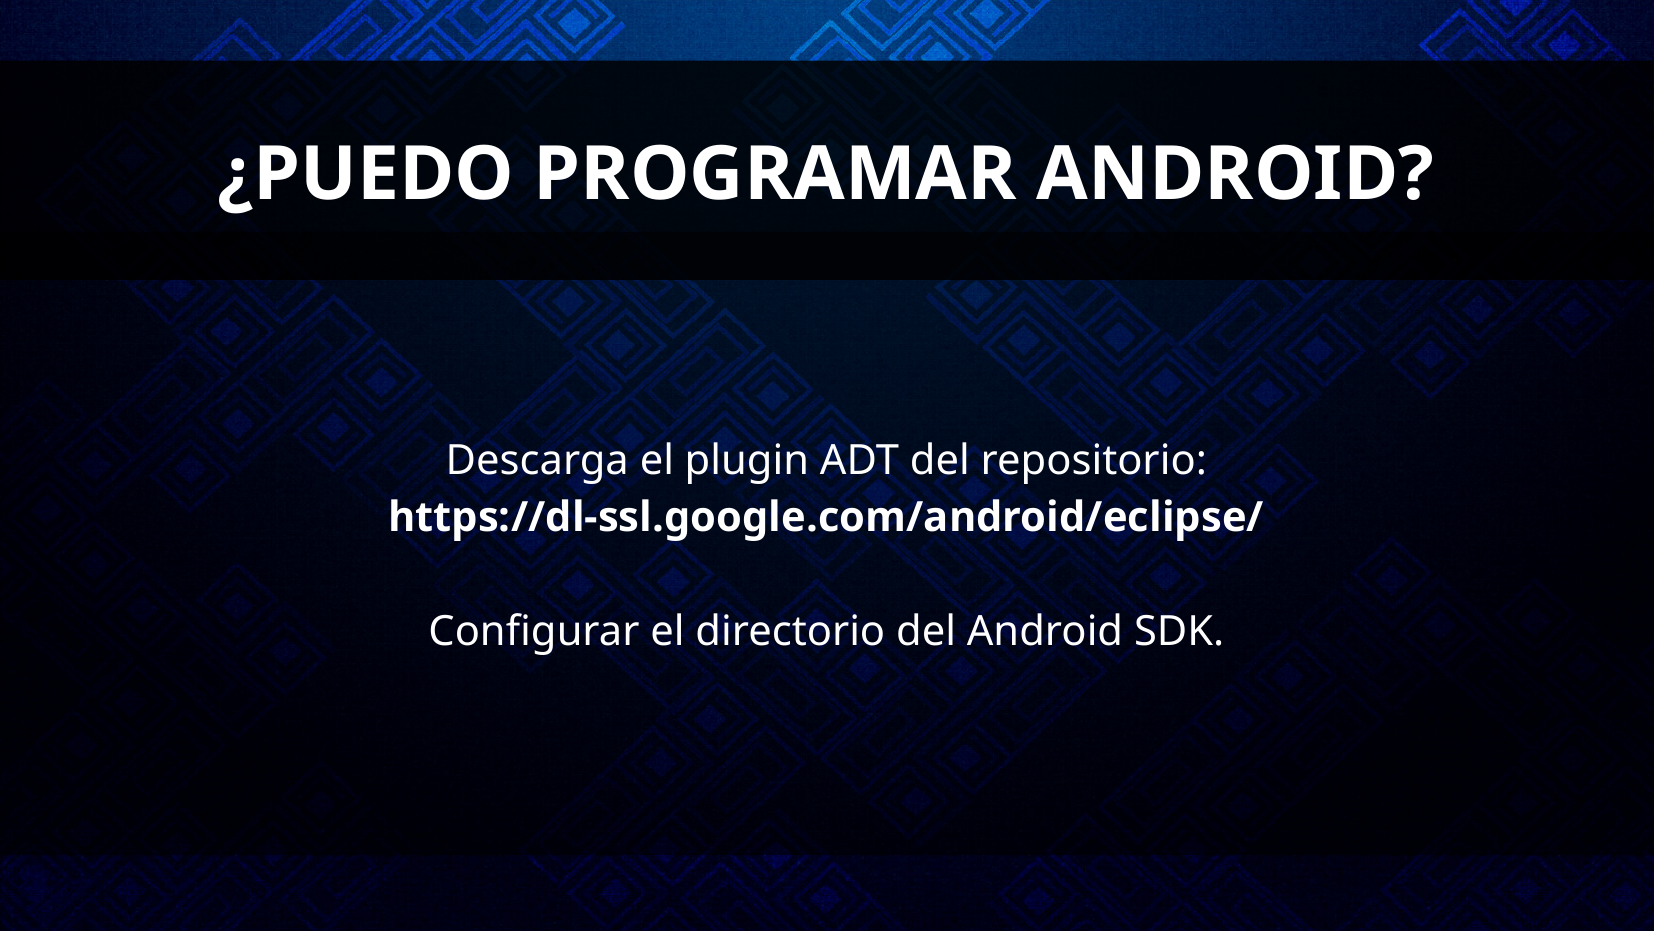

¿PUEDO PROGRAMAR ANDROID?
Descarga el plugin ADT del repositorio:
https://dl-ssl.google.com/android/eclipse/
Configurar el directorio del Android SDK.